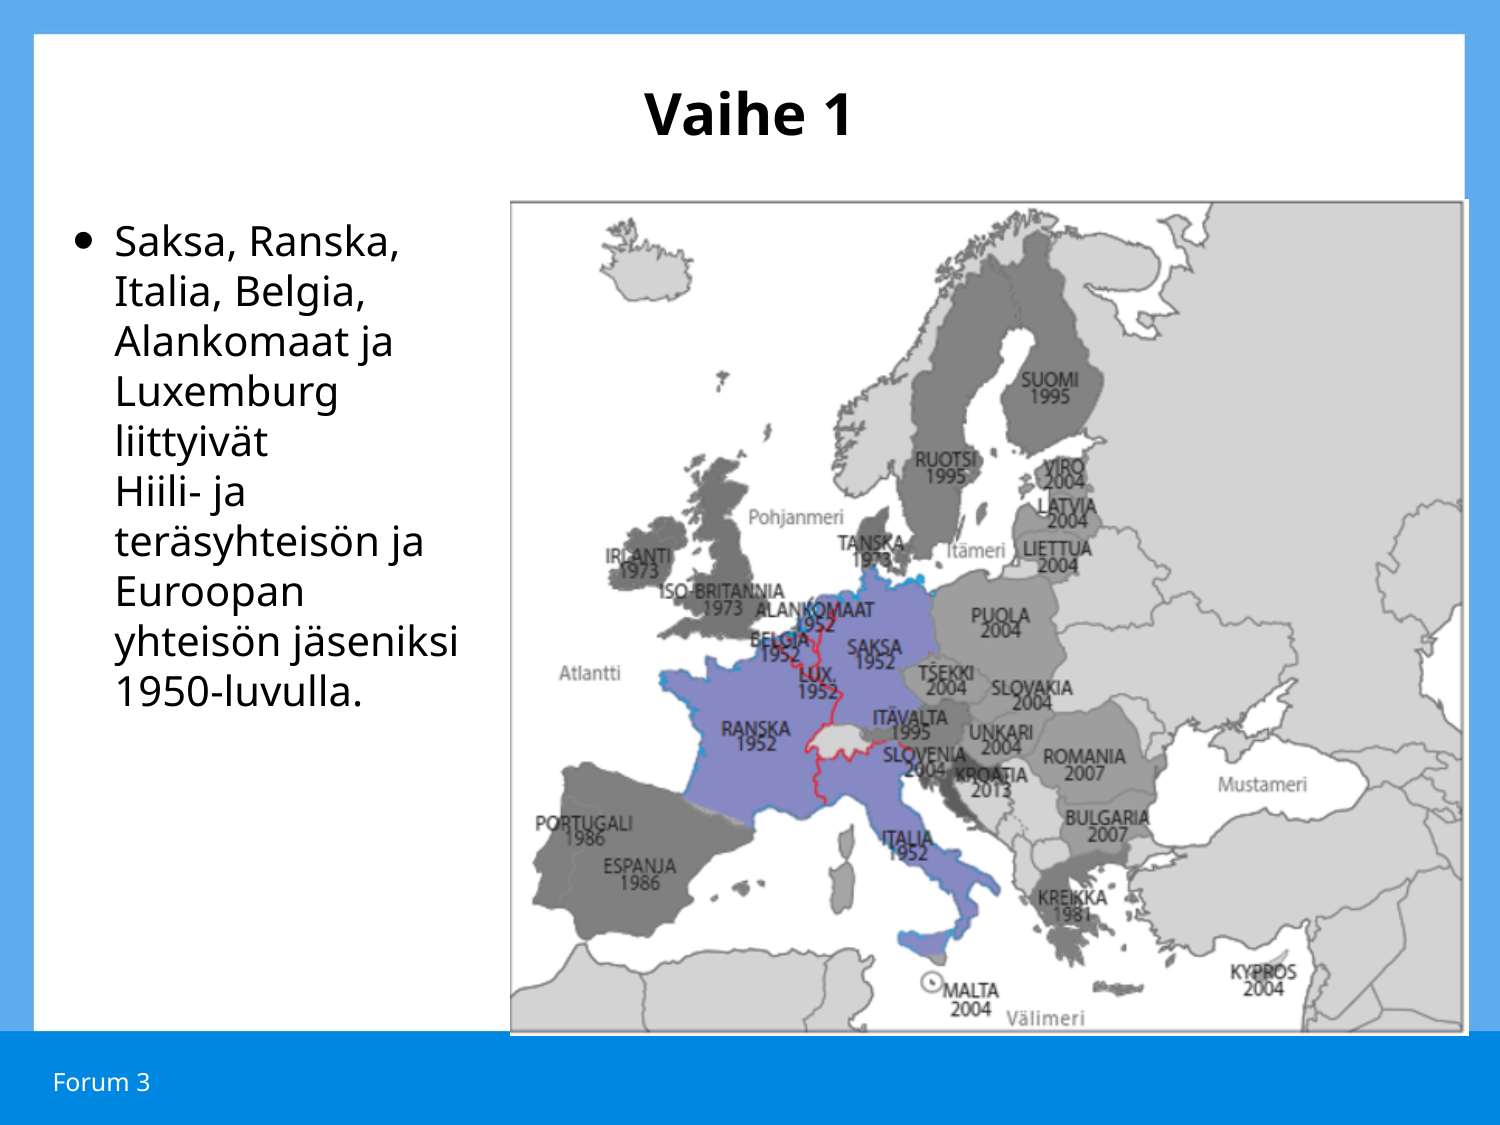

# Vaihe 1
Saksa, Ranska, Italia, Belgia, Alankomaat ja Luxemburg liittyivät
Hiili- ja teräsyhteisön ja Euroopan yhteisön jäseniksi 1950-luvulla.